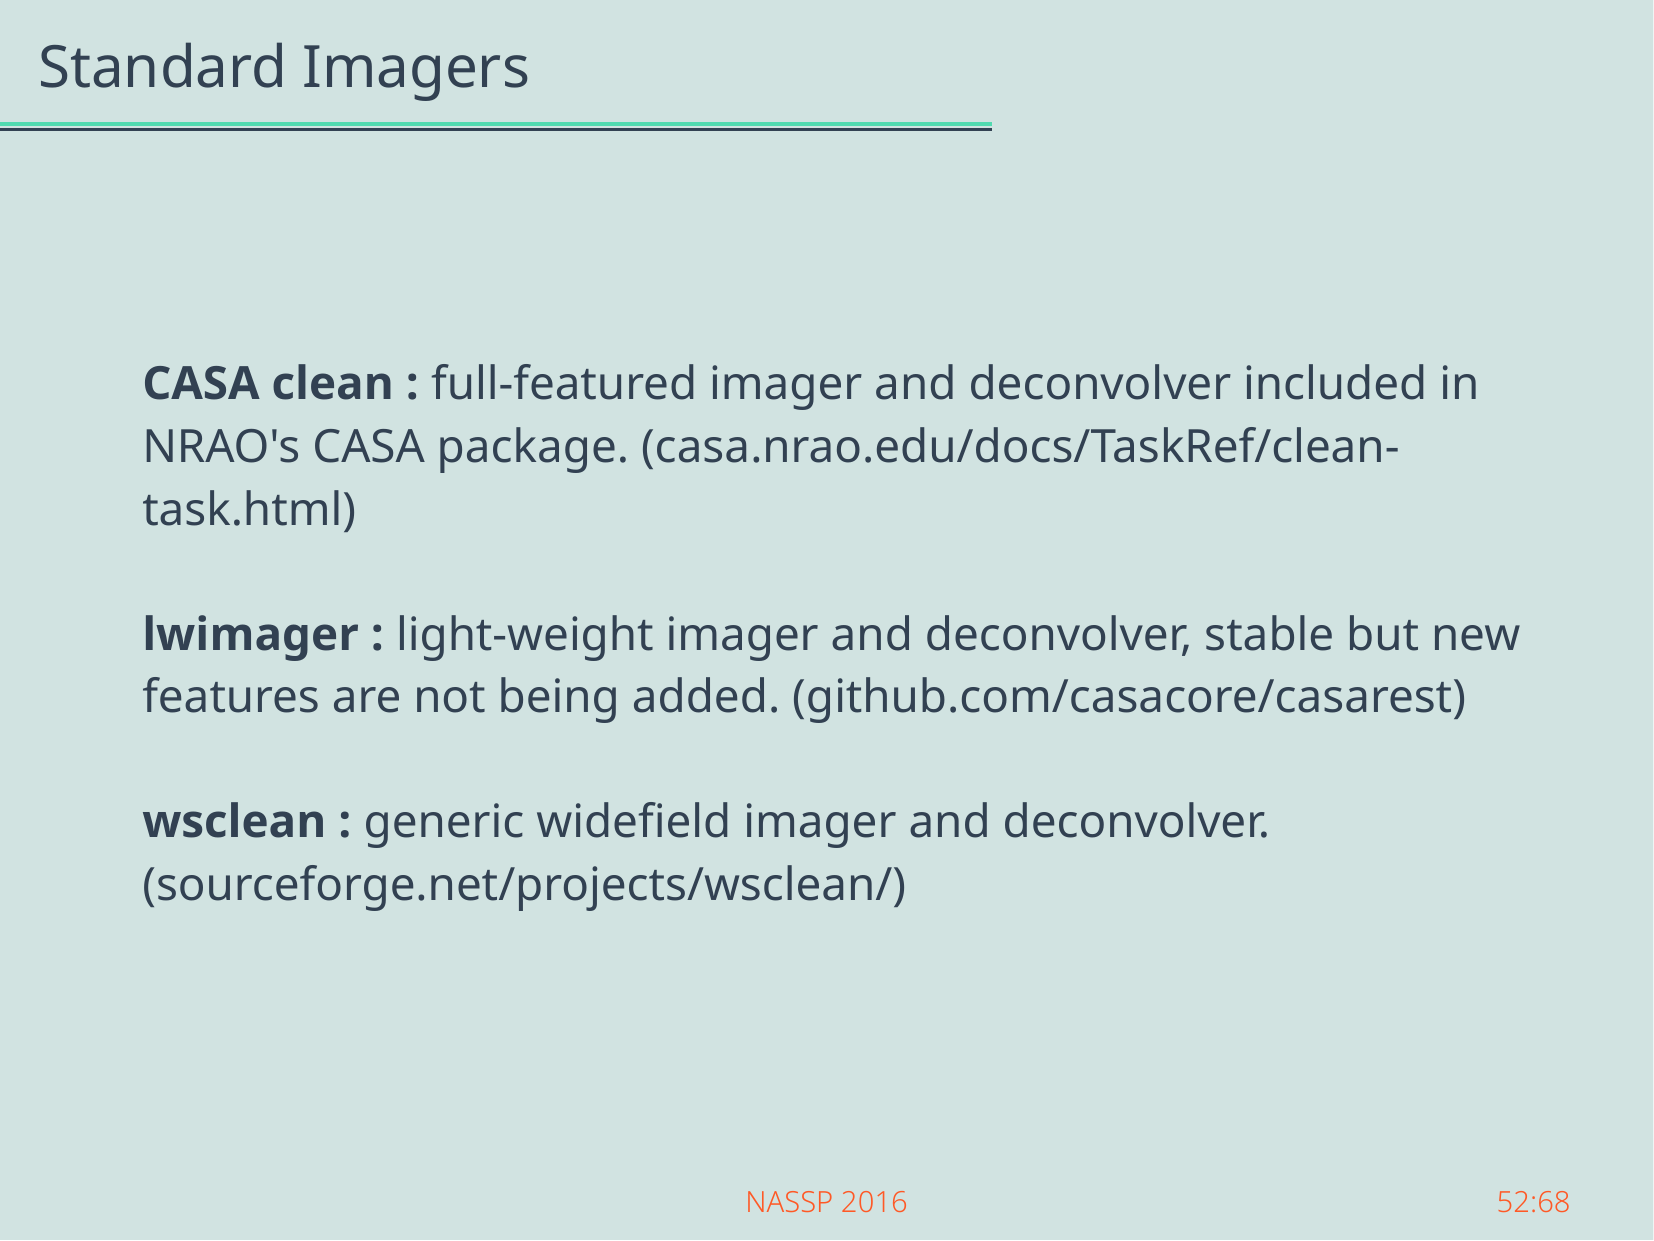

Standard Imagers
CASA clean : full-featured imager and deconvolver included in NRAO's CASA package. (casa.nrao.edu/docs/TaskRef/clean-task.html)
lwimager : light-weight imager and deconvolver, stable but new features are not being added. (github.com/casacore/casarest)
wsclean : generic widefield imager and deconvolver. (sourceforge.net/projects/wsclean/)
NASSP 2016
52